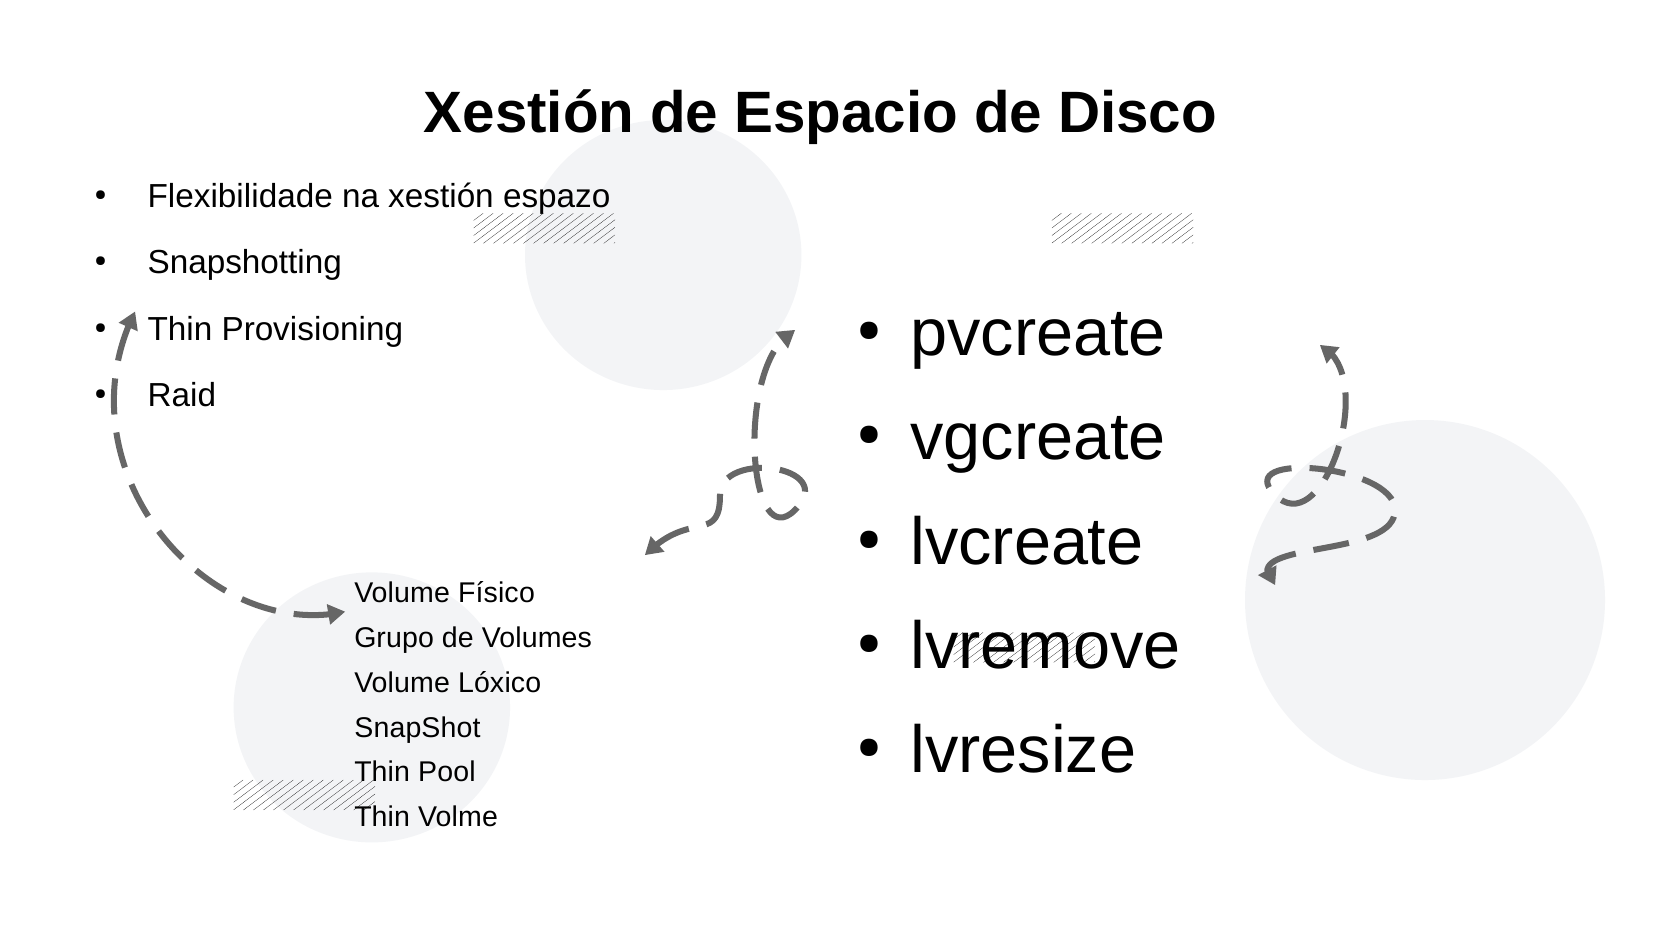

# Xestión de Espacio de Disco
Flexibilidade na xestión espazo
Snapshotting
Thin Provisioning
Raid
pvcreate
vgcreate
lvcreate
lvremove
lvresize
Volume Físico
Grupo de Volumes
Volume Lóxico
SnapShot
Thin Pool
Thin Volme